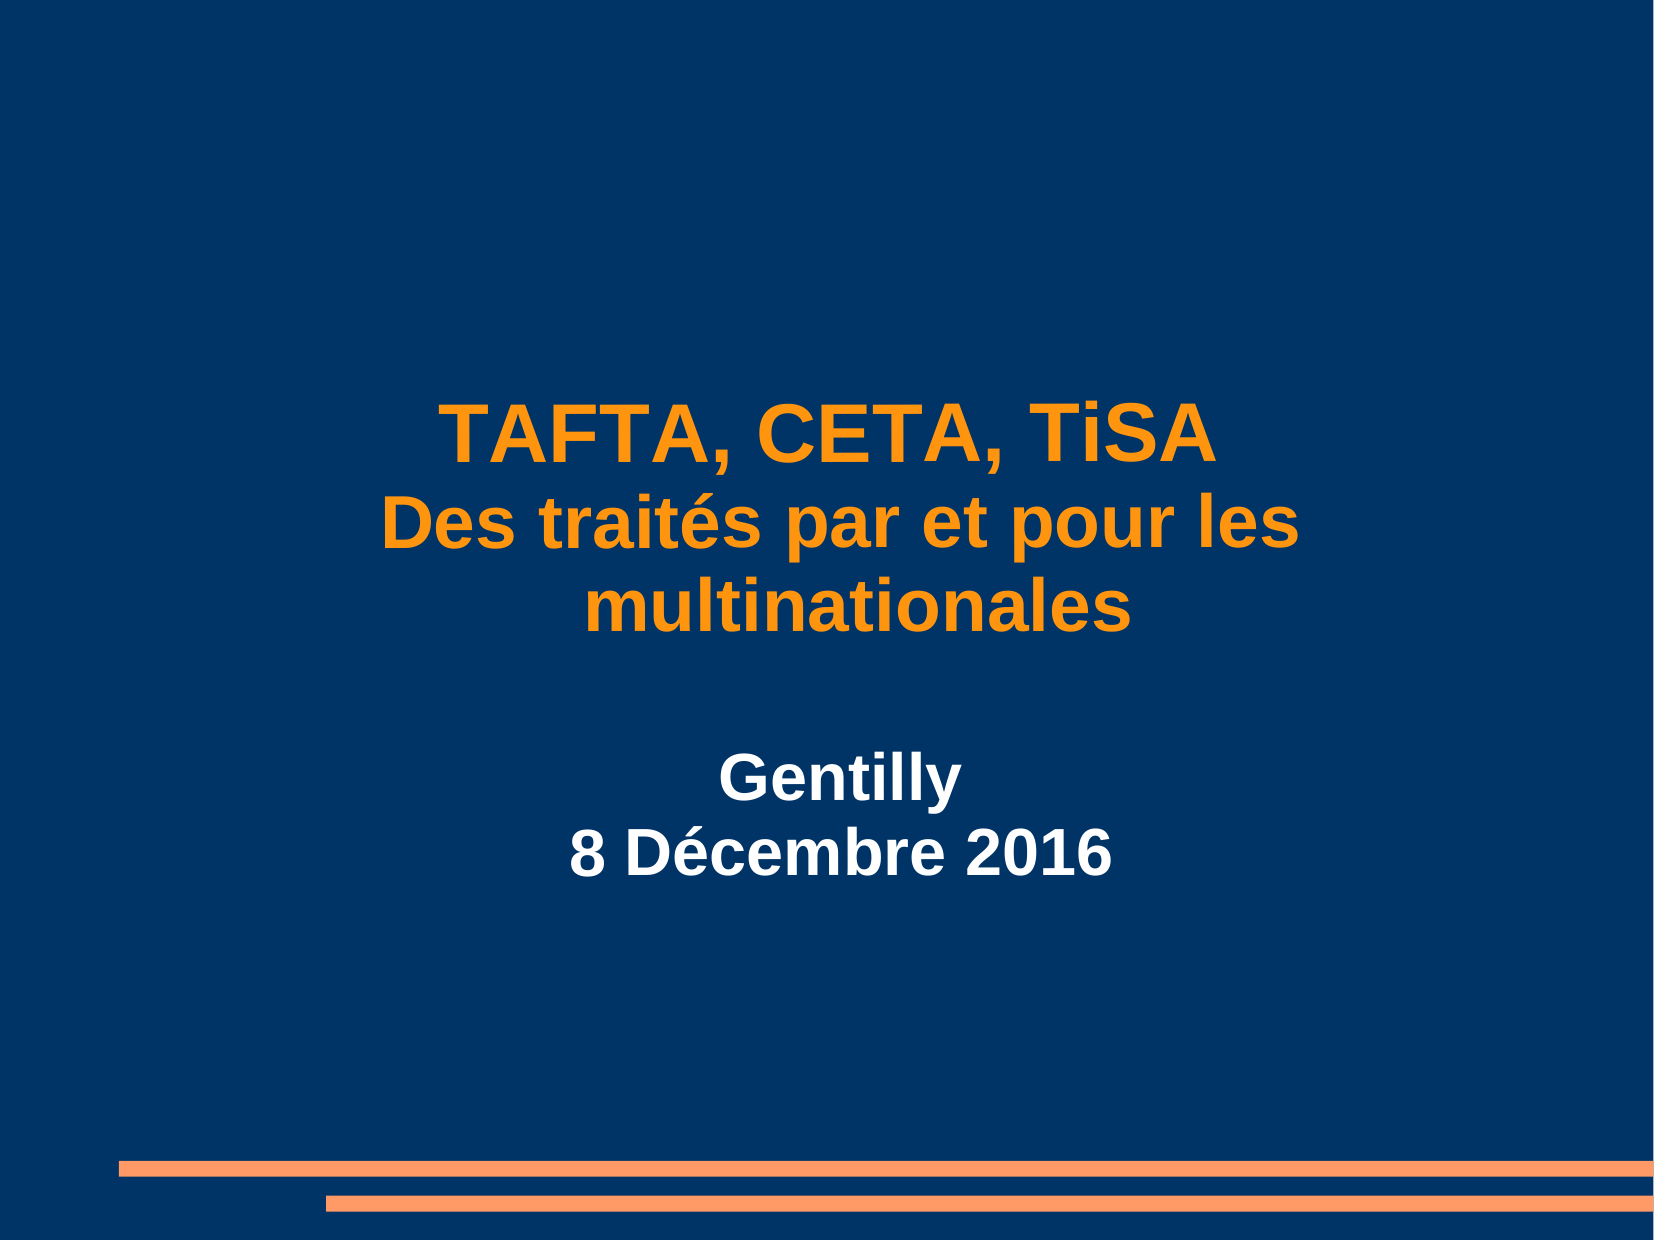

#
TAFTA, CETA, TiSA
Des traités par et pour les multinationales
Gentilly
8 Décembre 2016